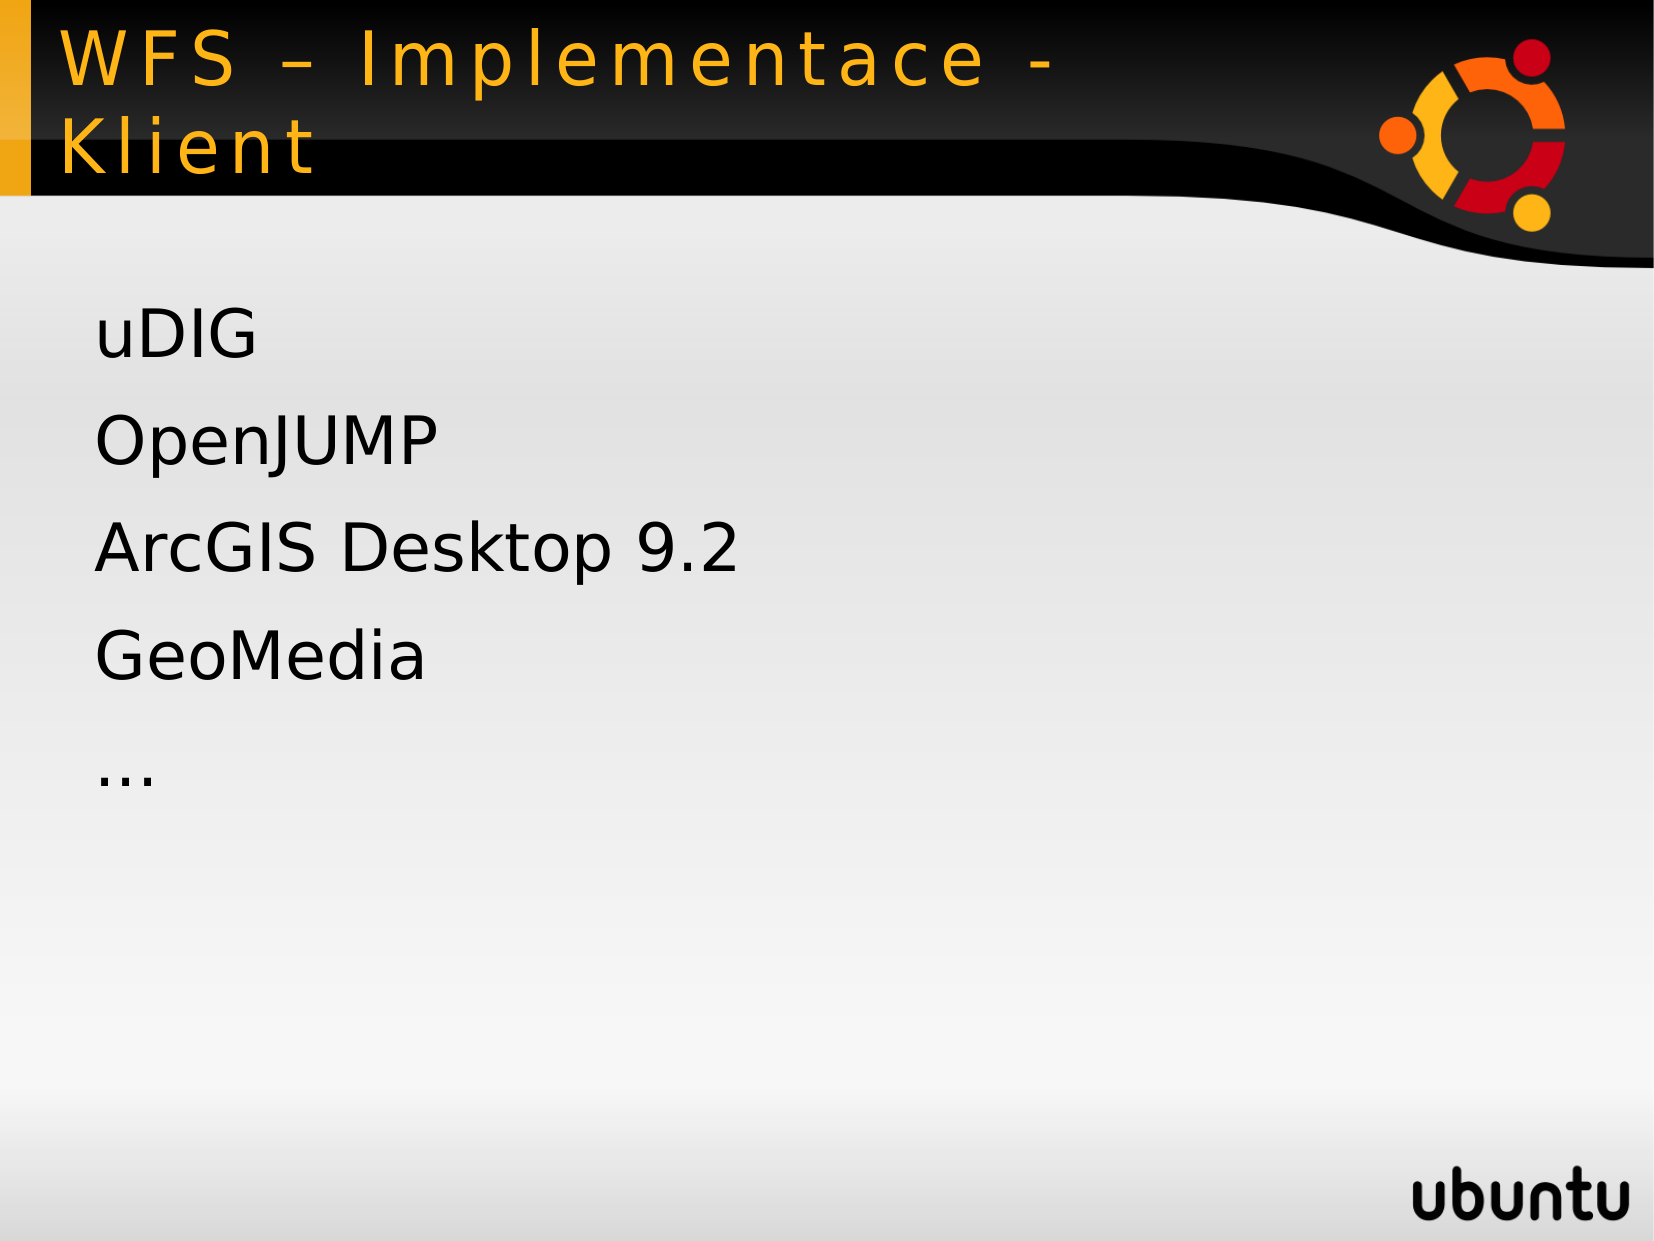

# WFS – Implementace - Klient
uDIG
OpenJUMP
ArcGIS Desktop 9.2
GeoMedia
...